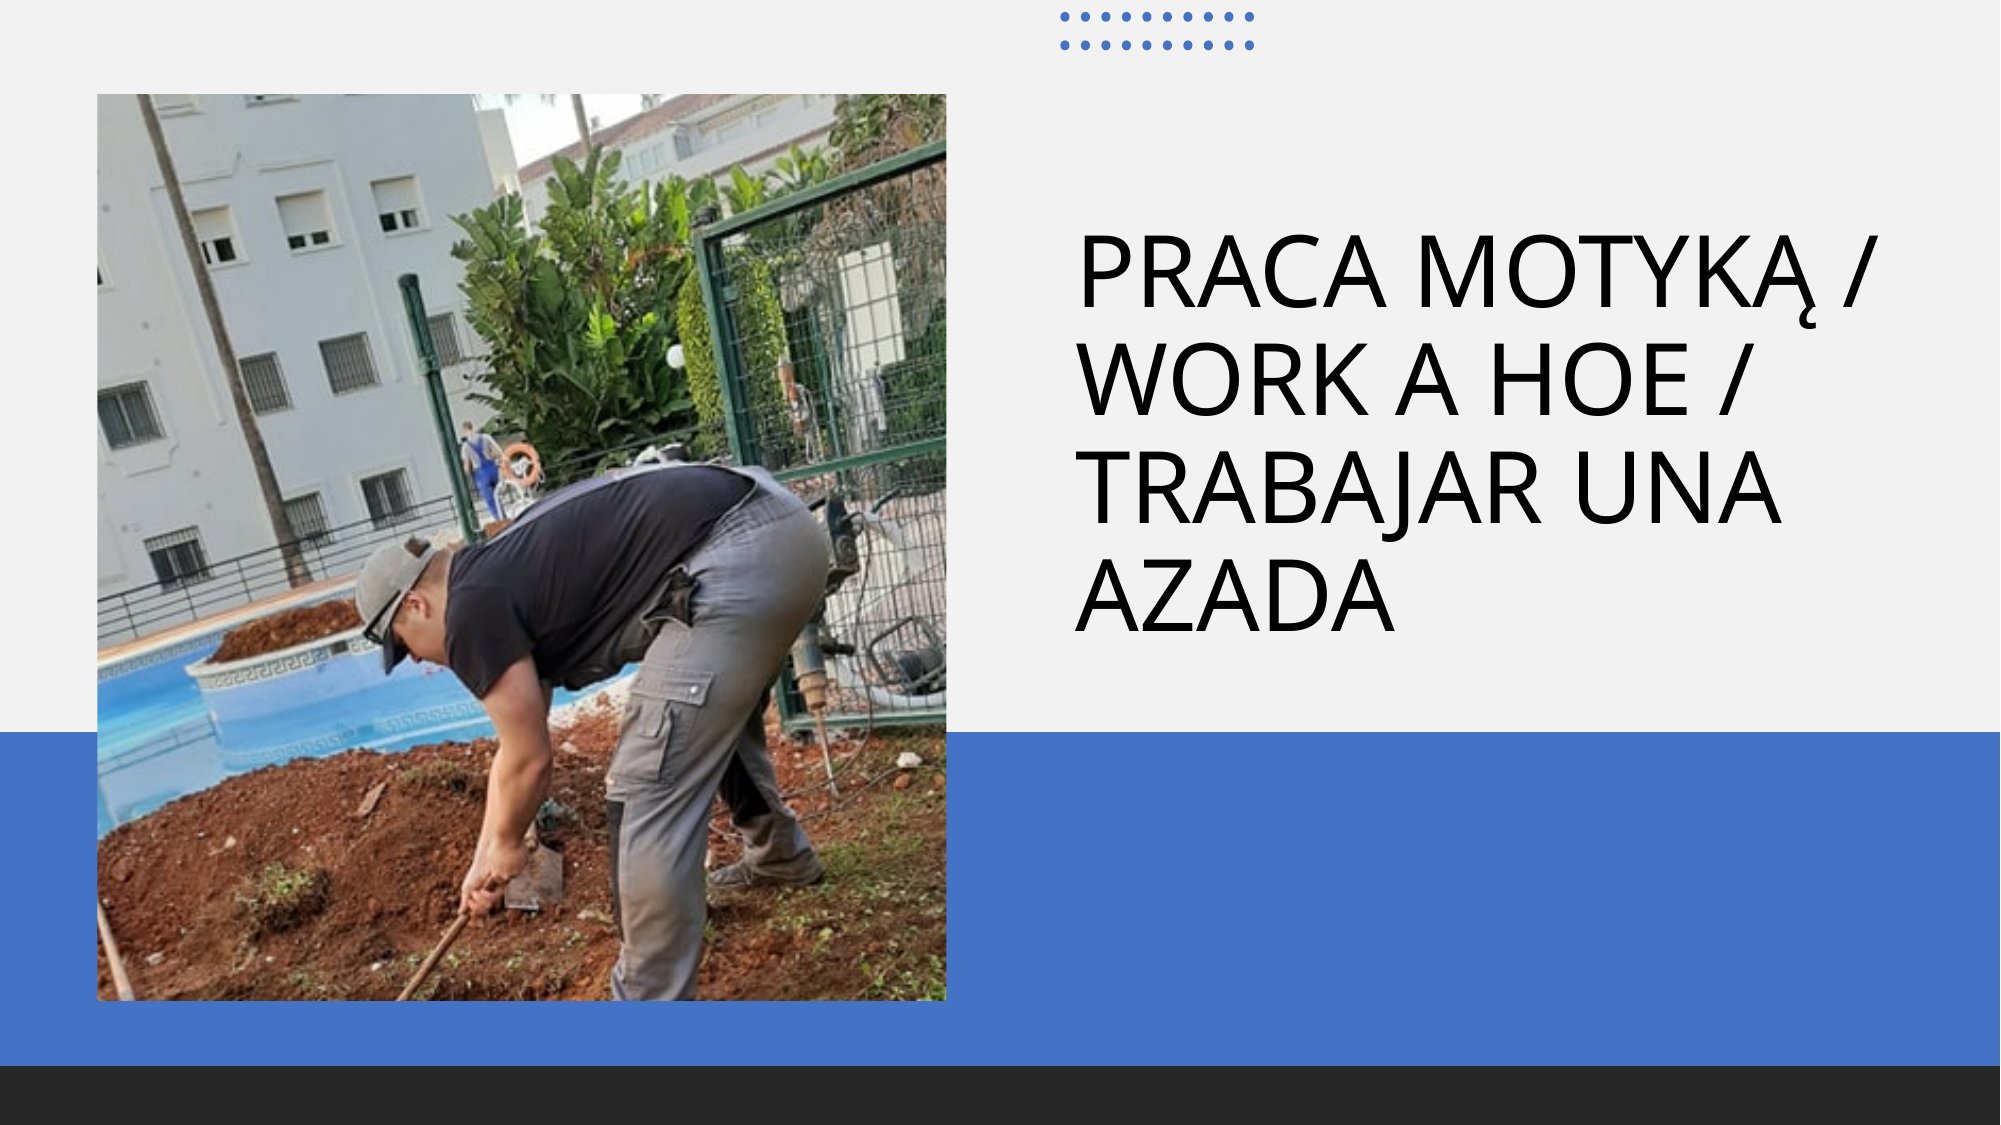

# PRACA MOTYKĄ / WORK A HOE / TRABAJAR UNA AZADA